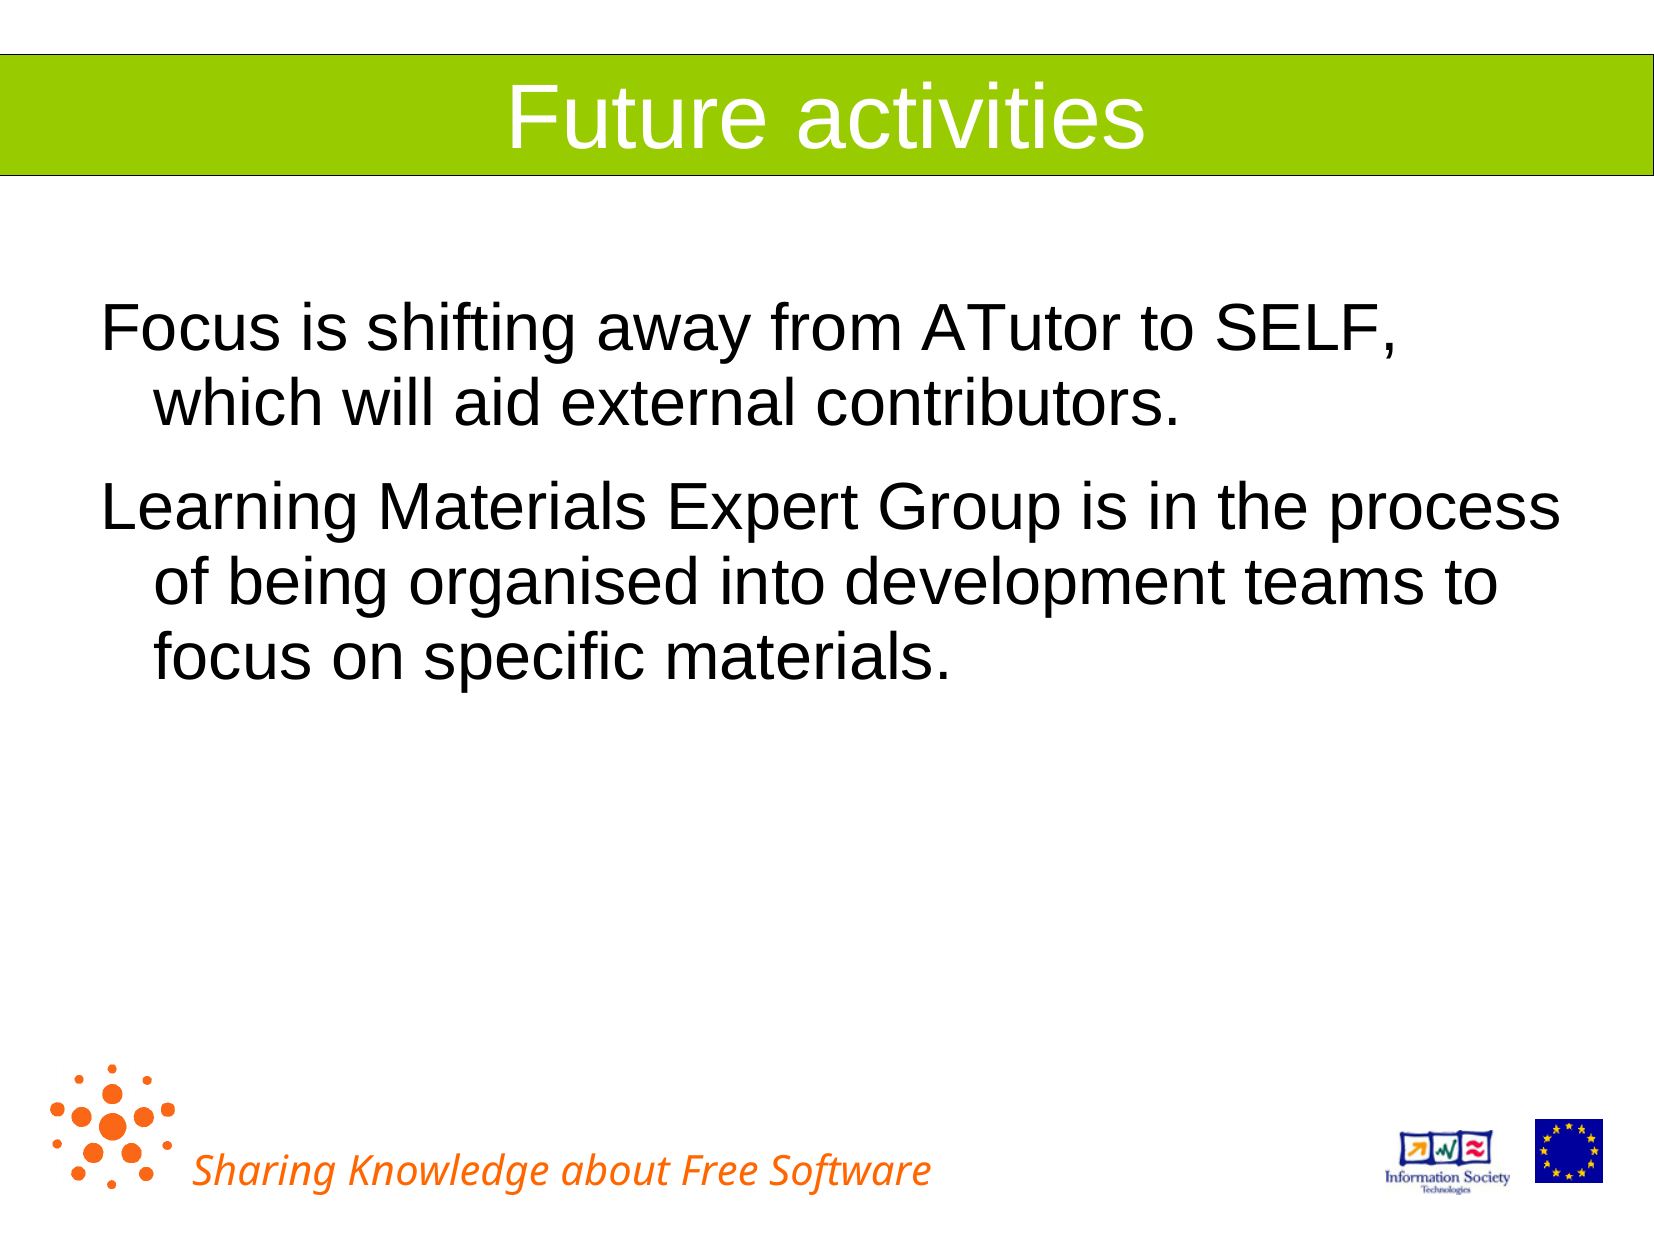

# Future activities
Focus is shifting away from ATutor to SELF, which will aid external contributors.
Learning Materials Expert Group is in the process of being organised into development teams to focus on specific materials.